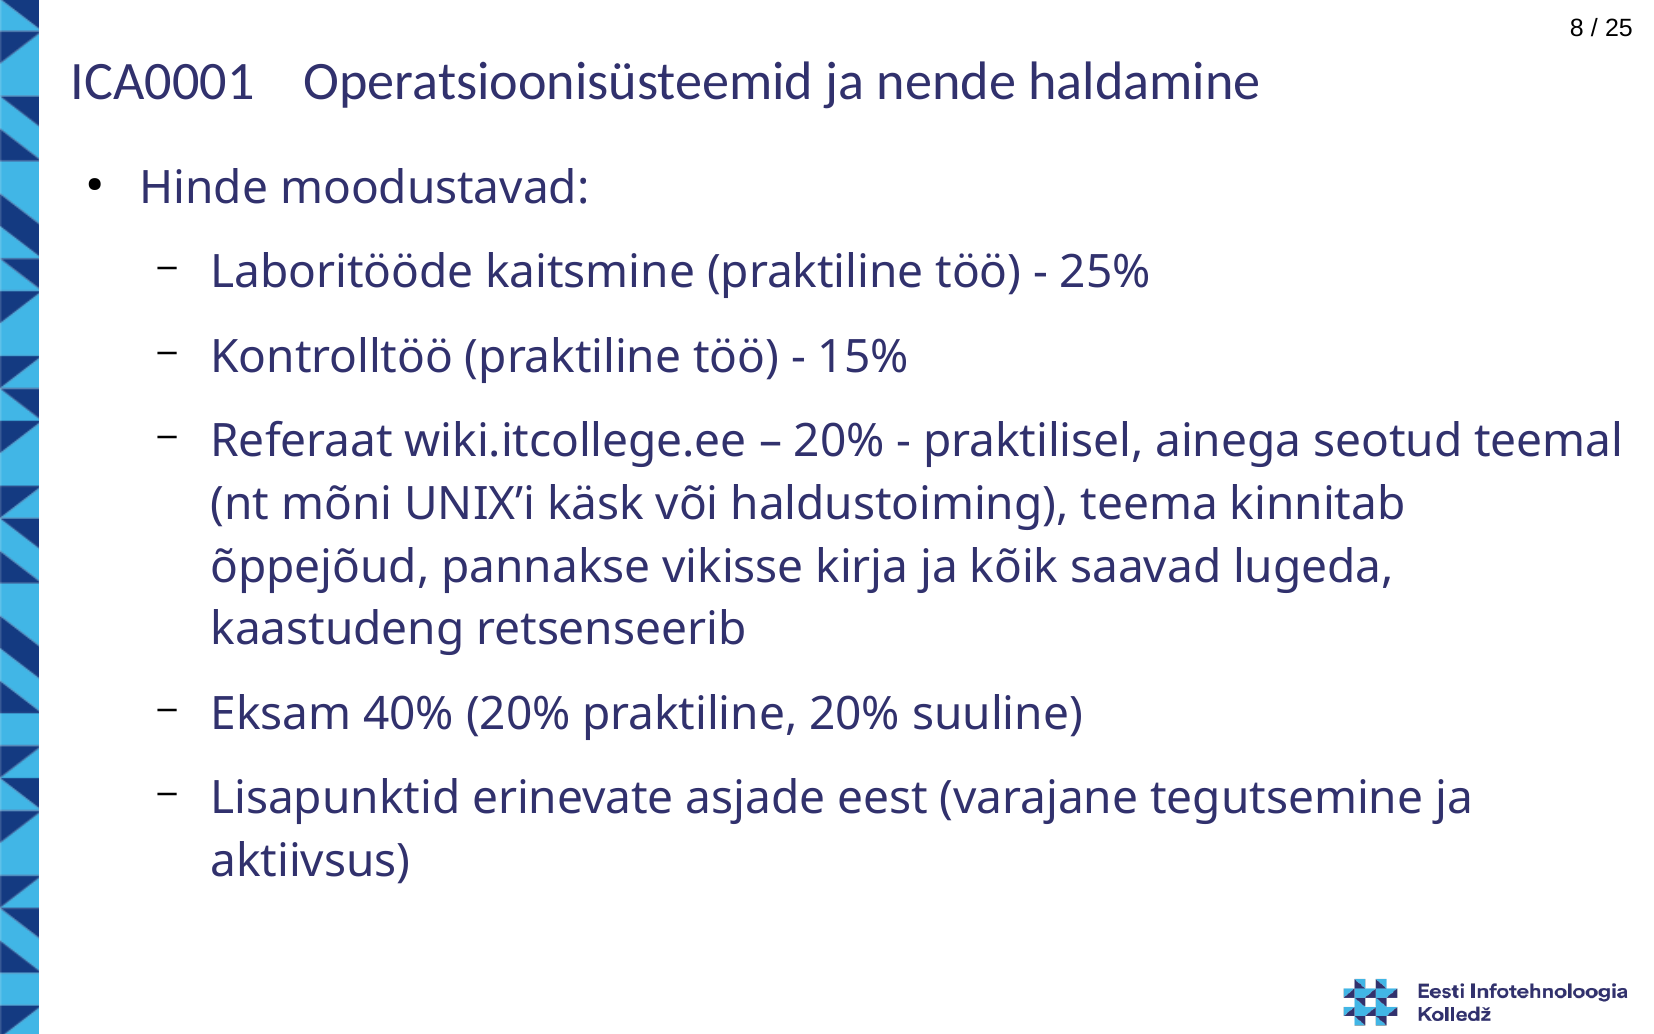

# ICA0001 Operatsioonisüsteemid ja nende haldamine
Hinde moodustavad:
Laboritööde kaitsmine (praktiline töö) - 25%
Kontrolltöö (praktiline töö) - 15%
Referaat wiki.itcollege.ee – 20% - praktilisel, ainega seotud teemal (nt mõni UNIX’i käsk või haldustoiming), teema kinnitab õppejõud, pannakse vikisse kirja ja kõik saavad lugeda, kaastudeng retsenseerib
Eksam 40% (20% praktiline, 20% suuline)
Lisapunktid erinevate asjade eest (varajane tegutsemine ja aktiivsus)